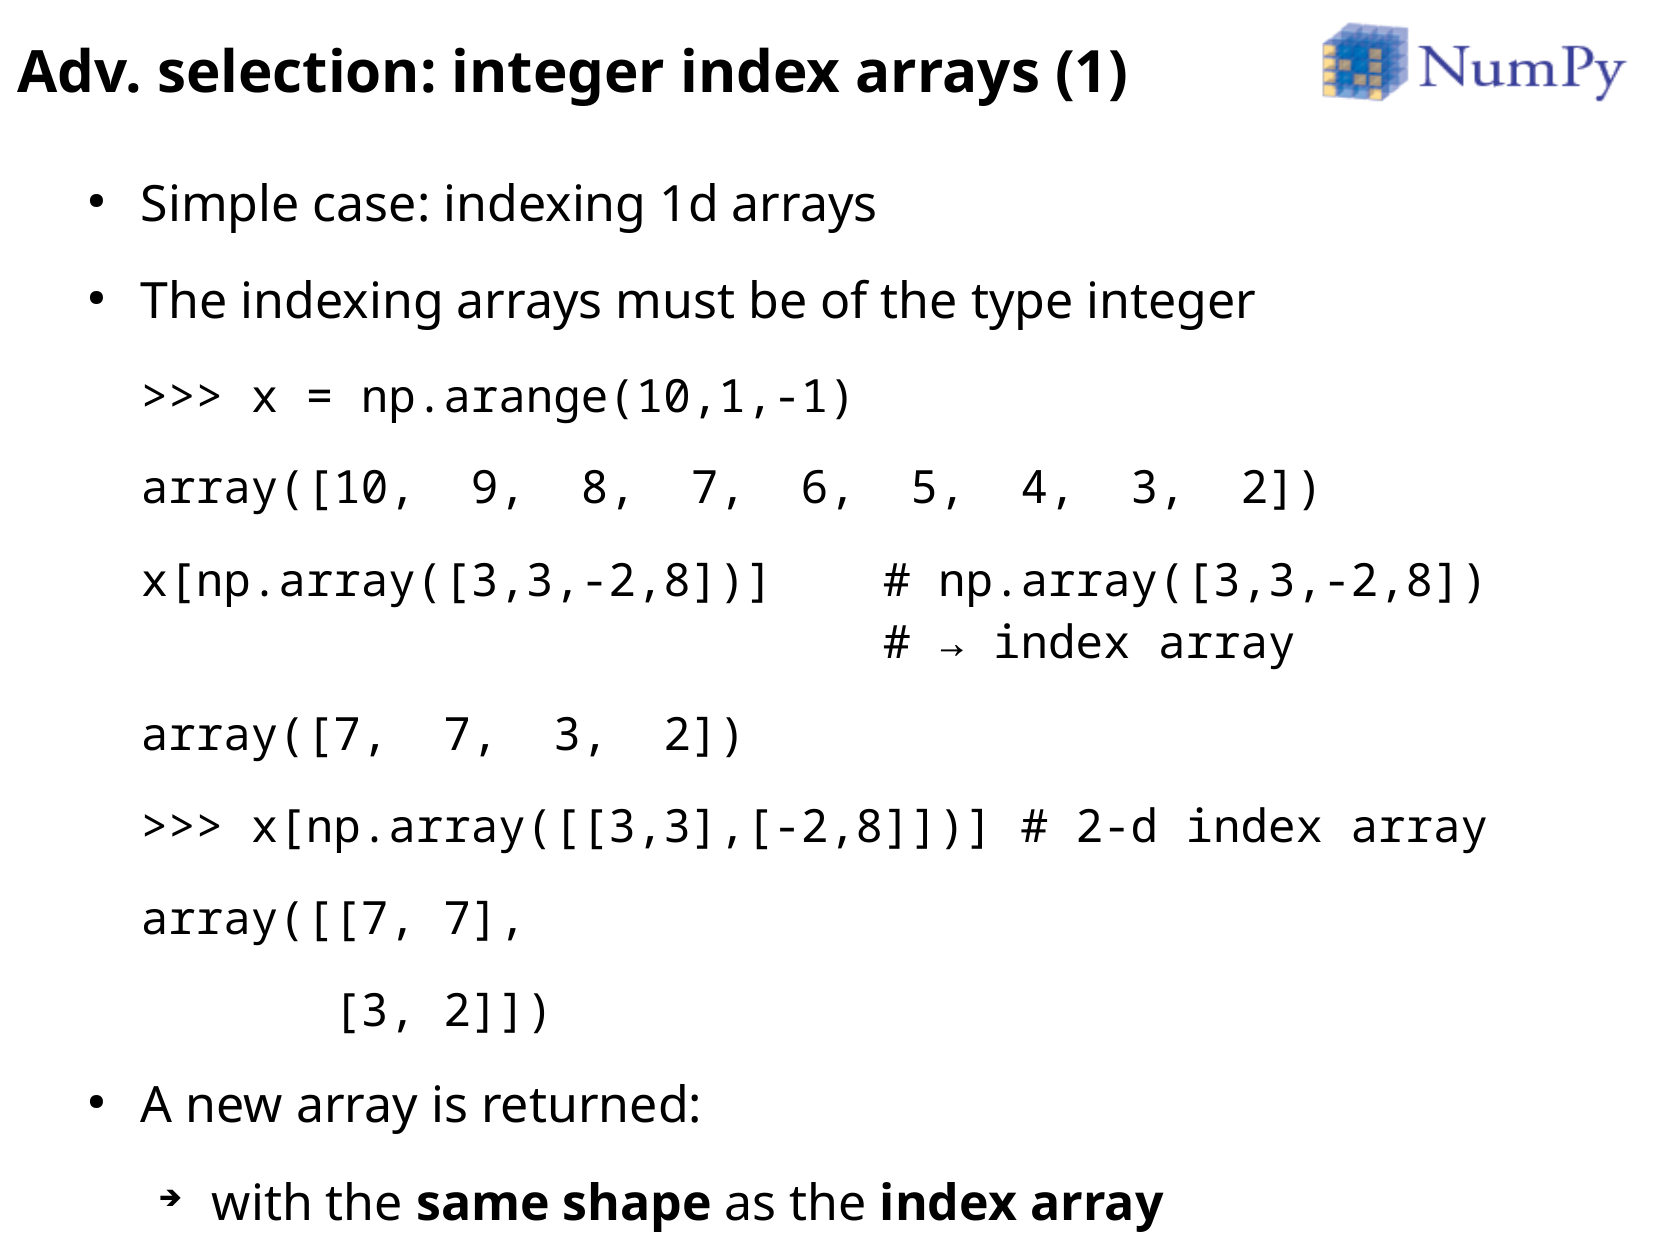

# Adv. selection: integer index arrays (1)
Simple case: indexing 1d arrays
The indexing arrays must be of the type integer
>>> x = np.arange(10,1,-1)
array([10, 9, 8, 7, 6, 5, 4, 3, 2])
x[np.array([3,3,-2,8])] # np.array([3,3,-2,8]) # → index array
array([7, 7, 3, 2])
>>> x[np.array([[3,3],[-2,8]])] # 2-d index array
array([[7, 7],
 [3, 2]])
A new array is returned:
with the same shape as the index array
with the type and values of the array being indexed